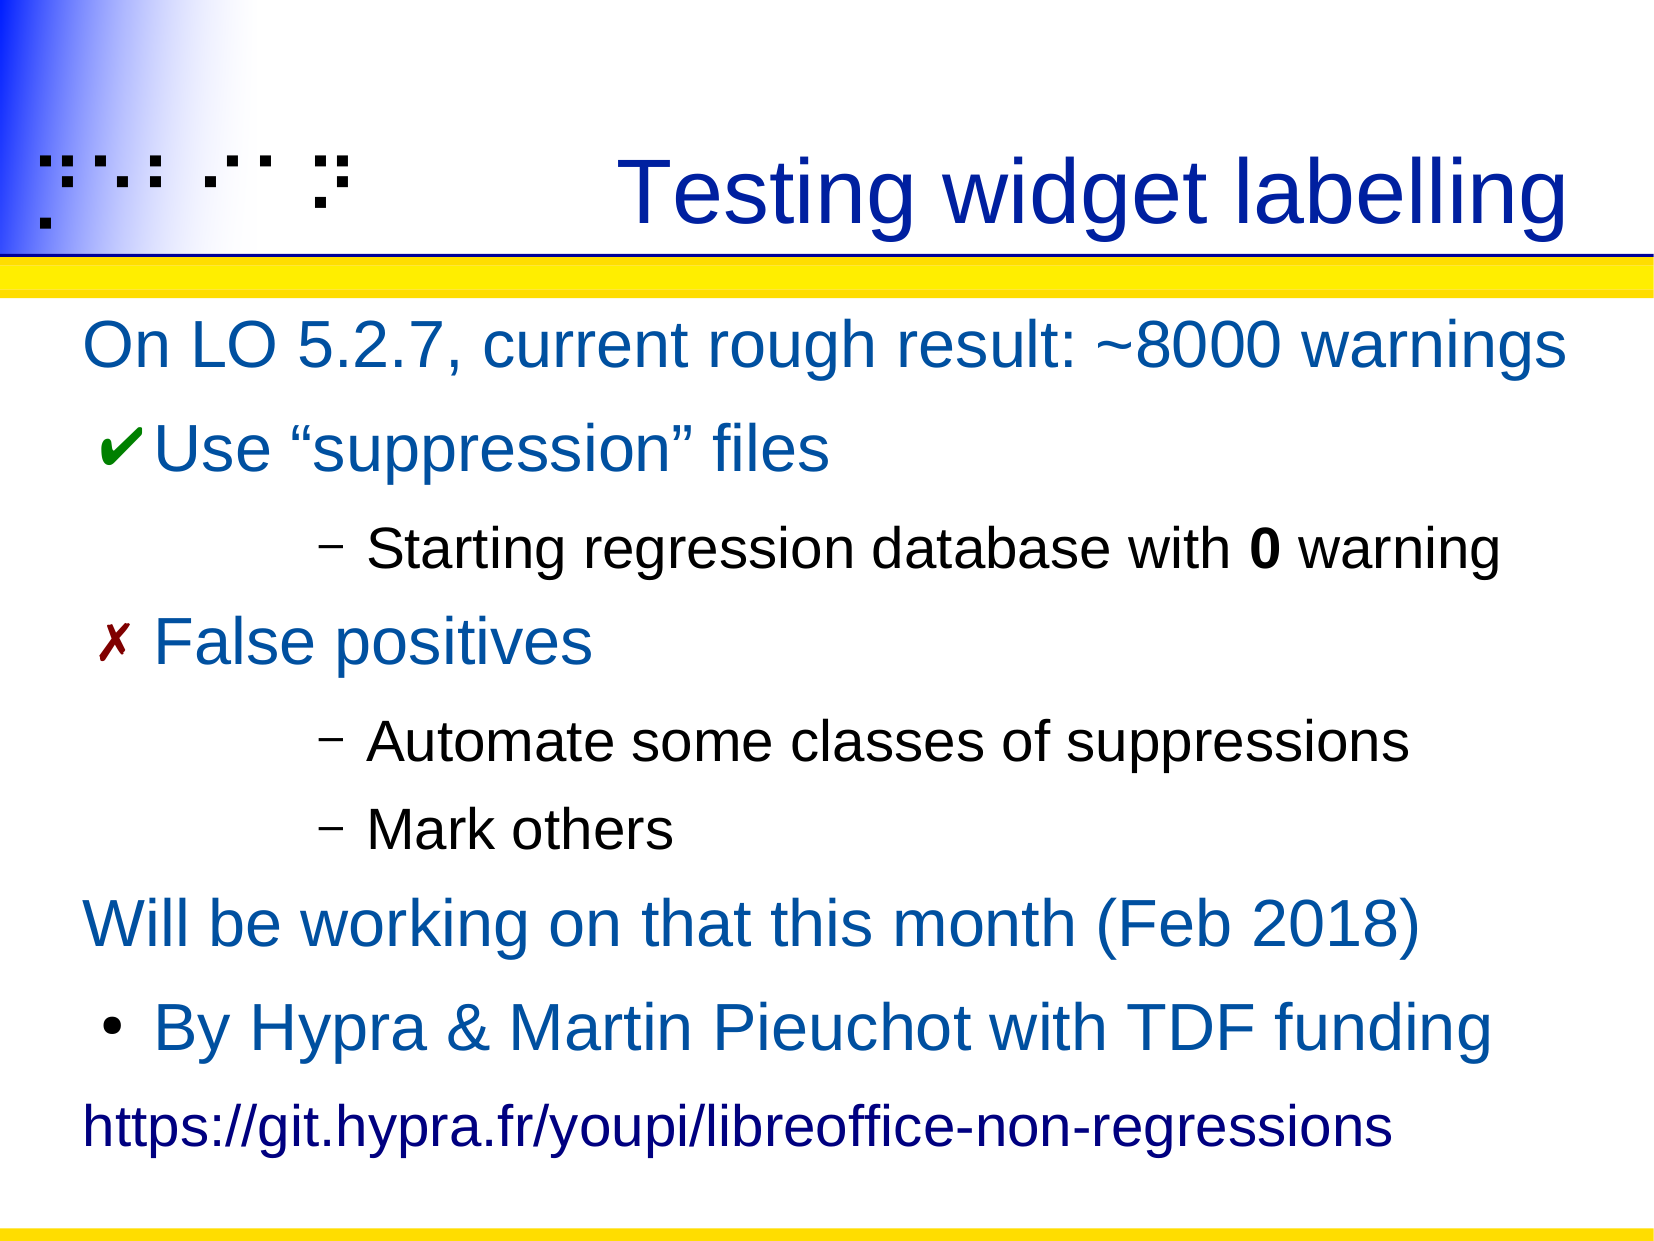

# Testing widget labelling
On LO 5.2.7, current rough result: ~8000 warnings
Use “suppression” files
Starting regression database with 0 warning
False positives
Automate some classes of suppressions
Mark others
Will be working on that this month (Feb 2018)
By Hypra & Martin Pieuchot with TDF funding
https://git.hypra.fr/youpi/libreoffice-non-regressions